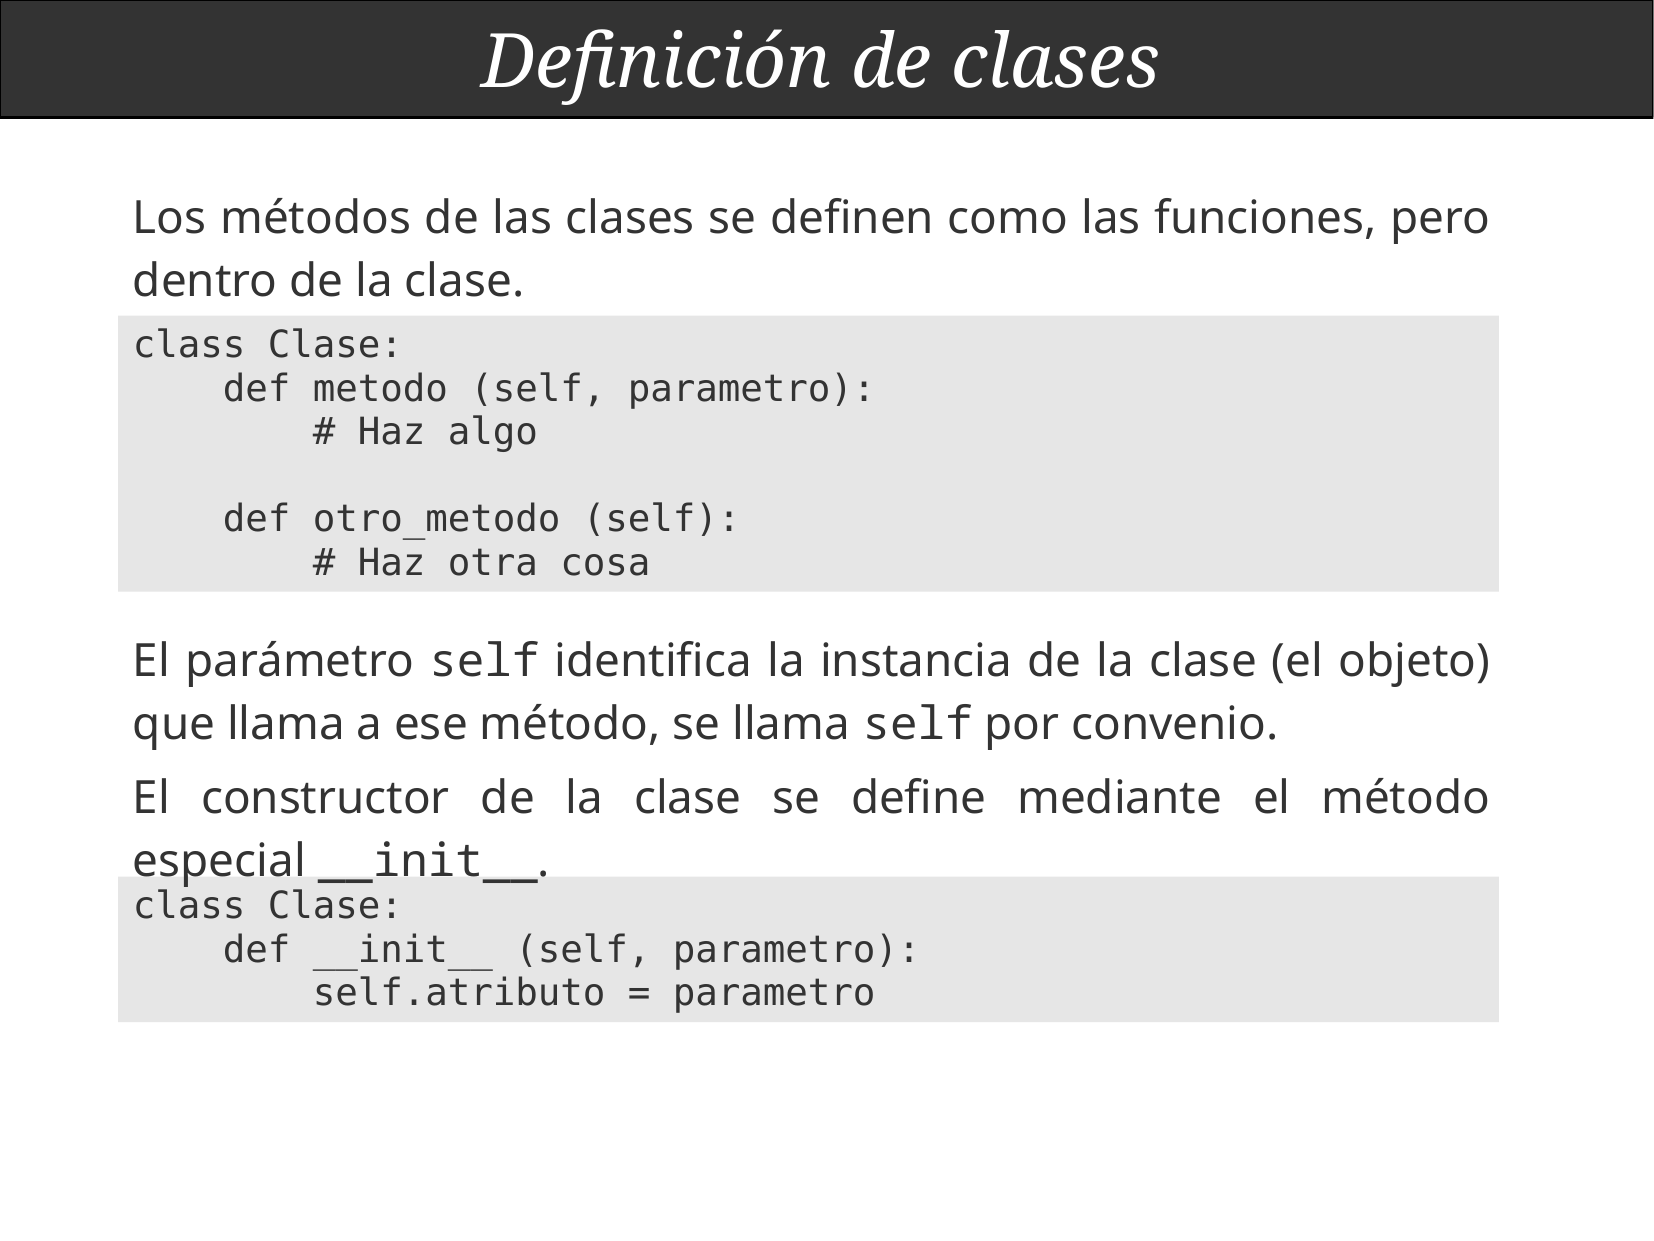

Definición de clases
Los métodos de las clases se definen como las funciones, pero dentro de la clase.
class Clase:
 def metodo (self, parametro):
 # Haz algo
 def otro_metodo (self):
 # Haz otra cosa
El parámetro self identifica la instancia de la clase (el objeto) que llama a ese método, se llama self por convenio.
El constructor de la clase se define mediante el método especial __init__.
class Clase:
 def __init__ (self, parametro):
 self.atributo = parametro